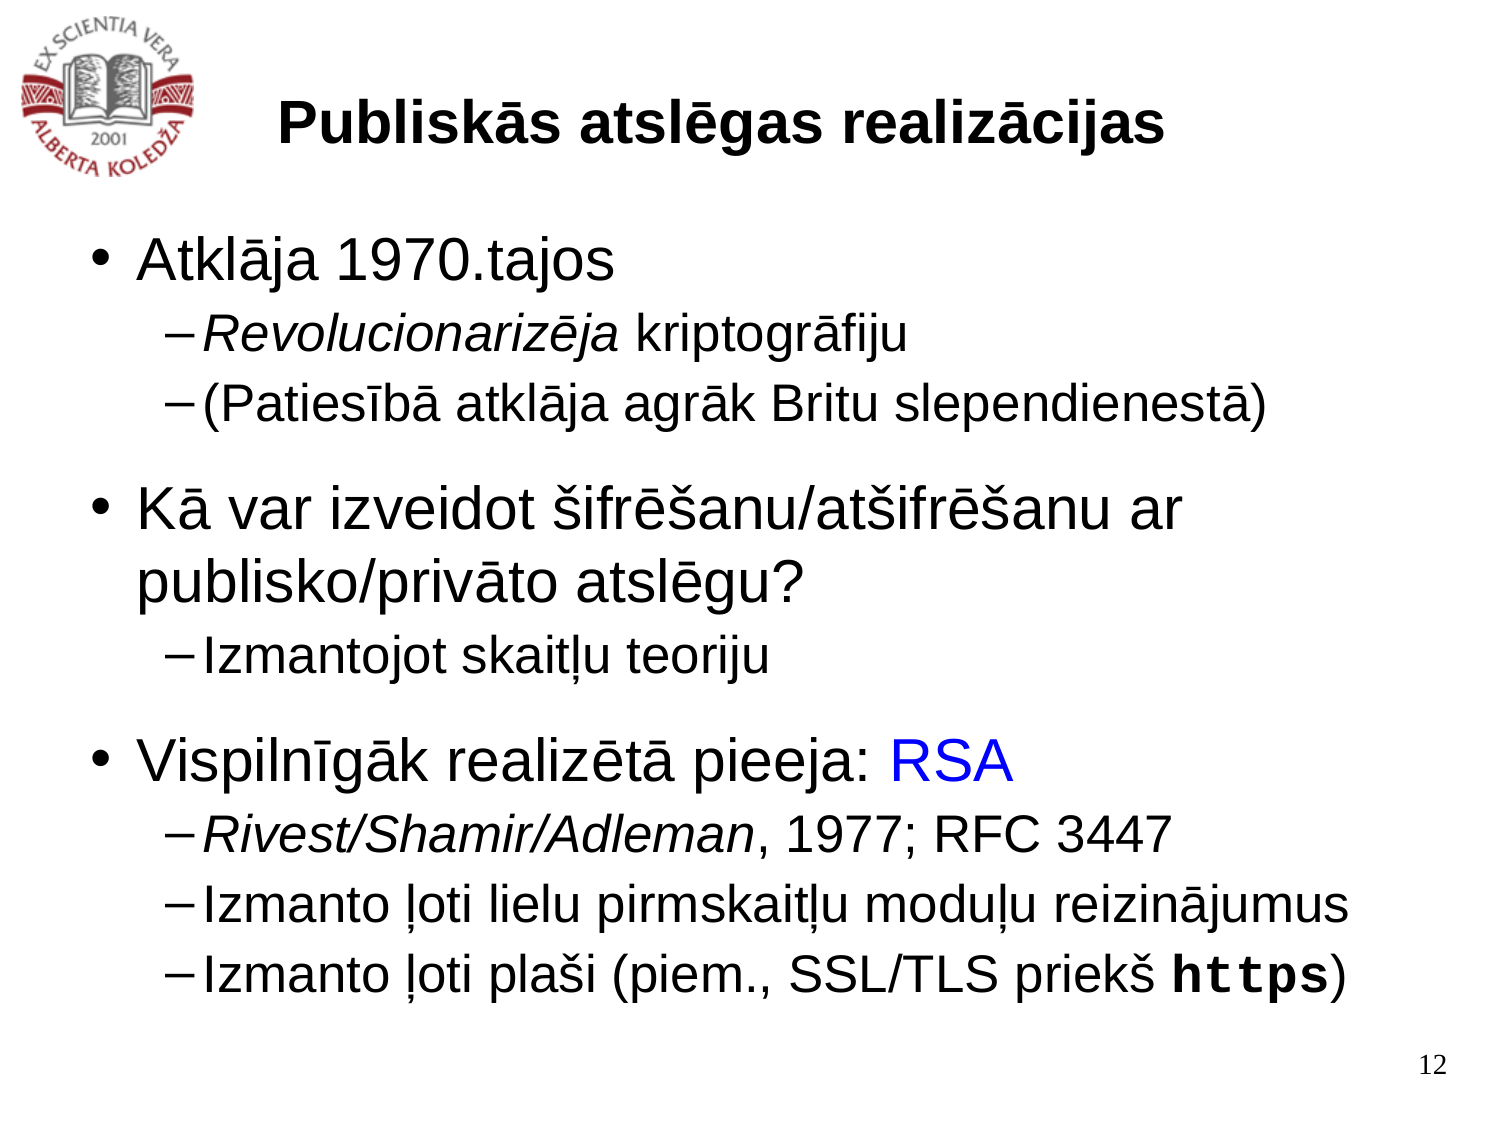

# Publiskās atslēgas realizācijas
Atklāja 1970.tajos
Revolucionarizēja kriptogrāfiju
(Patiesībā atklāja agrāk Britu slependienestā)
Kā var izveidot šifrēšanu/atšifrēšanu ar publisko/privāto atslēgu?
Izmantojot skaitļu teoriju
Vispilnīgāk realizētā pieeja: RSA
Rivest/Shamir/Adleman, 1977; RFC 3447
Izmanto ļoti lielu pirmskaitļu moduļu reizinājumus
Izmanto ļoti plaši (piem., SSL/TLS priekš https)